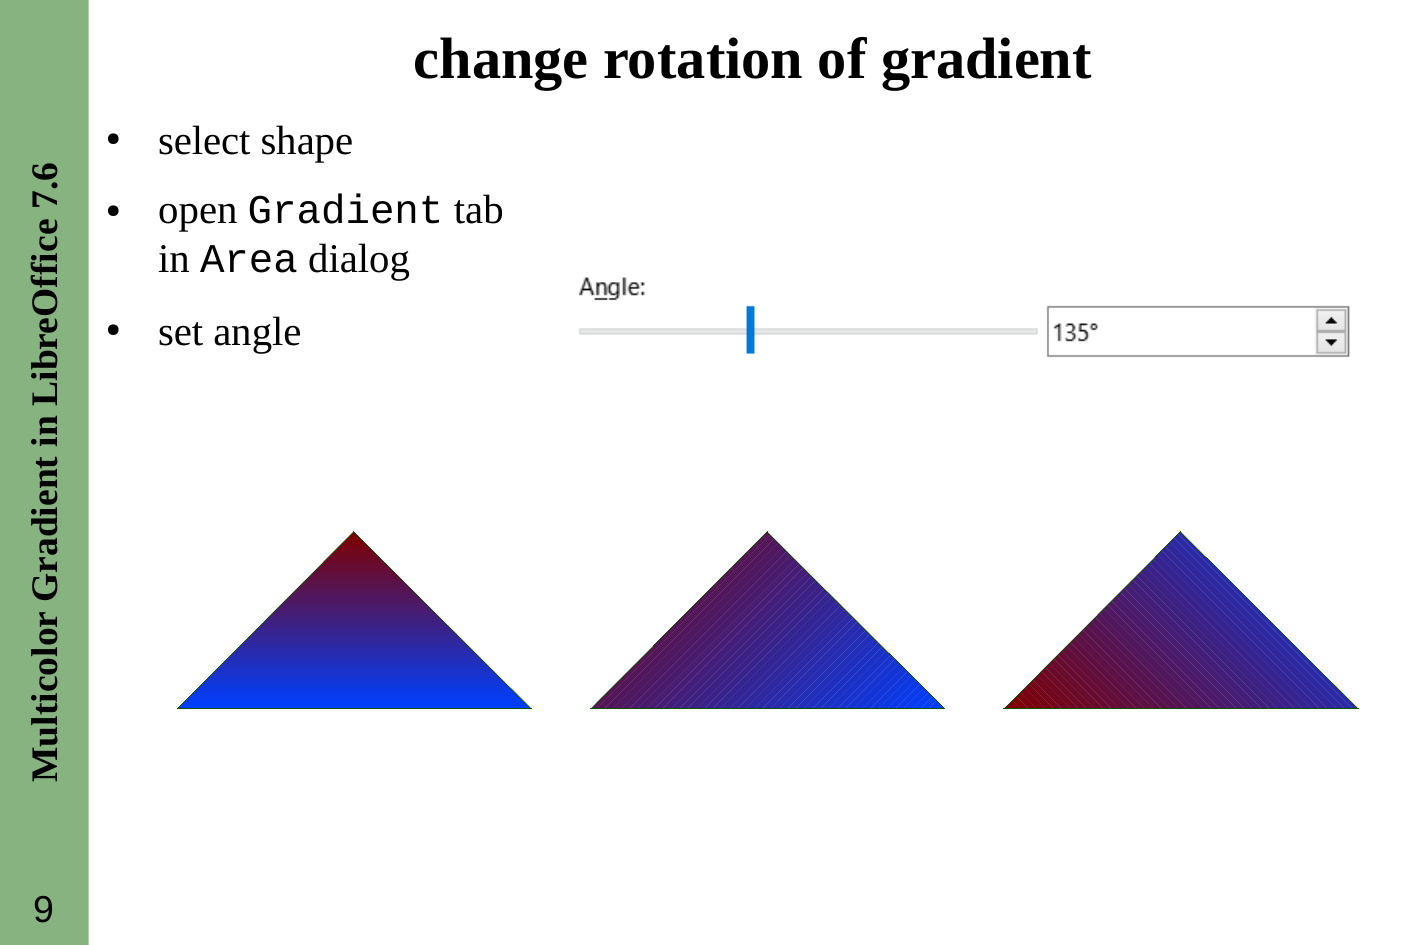

# change rotation of gradient
select shape
open Gradient tab in Area dialog
set angle